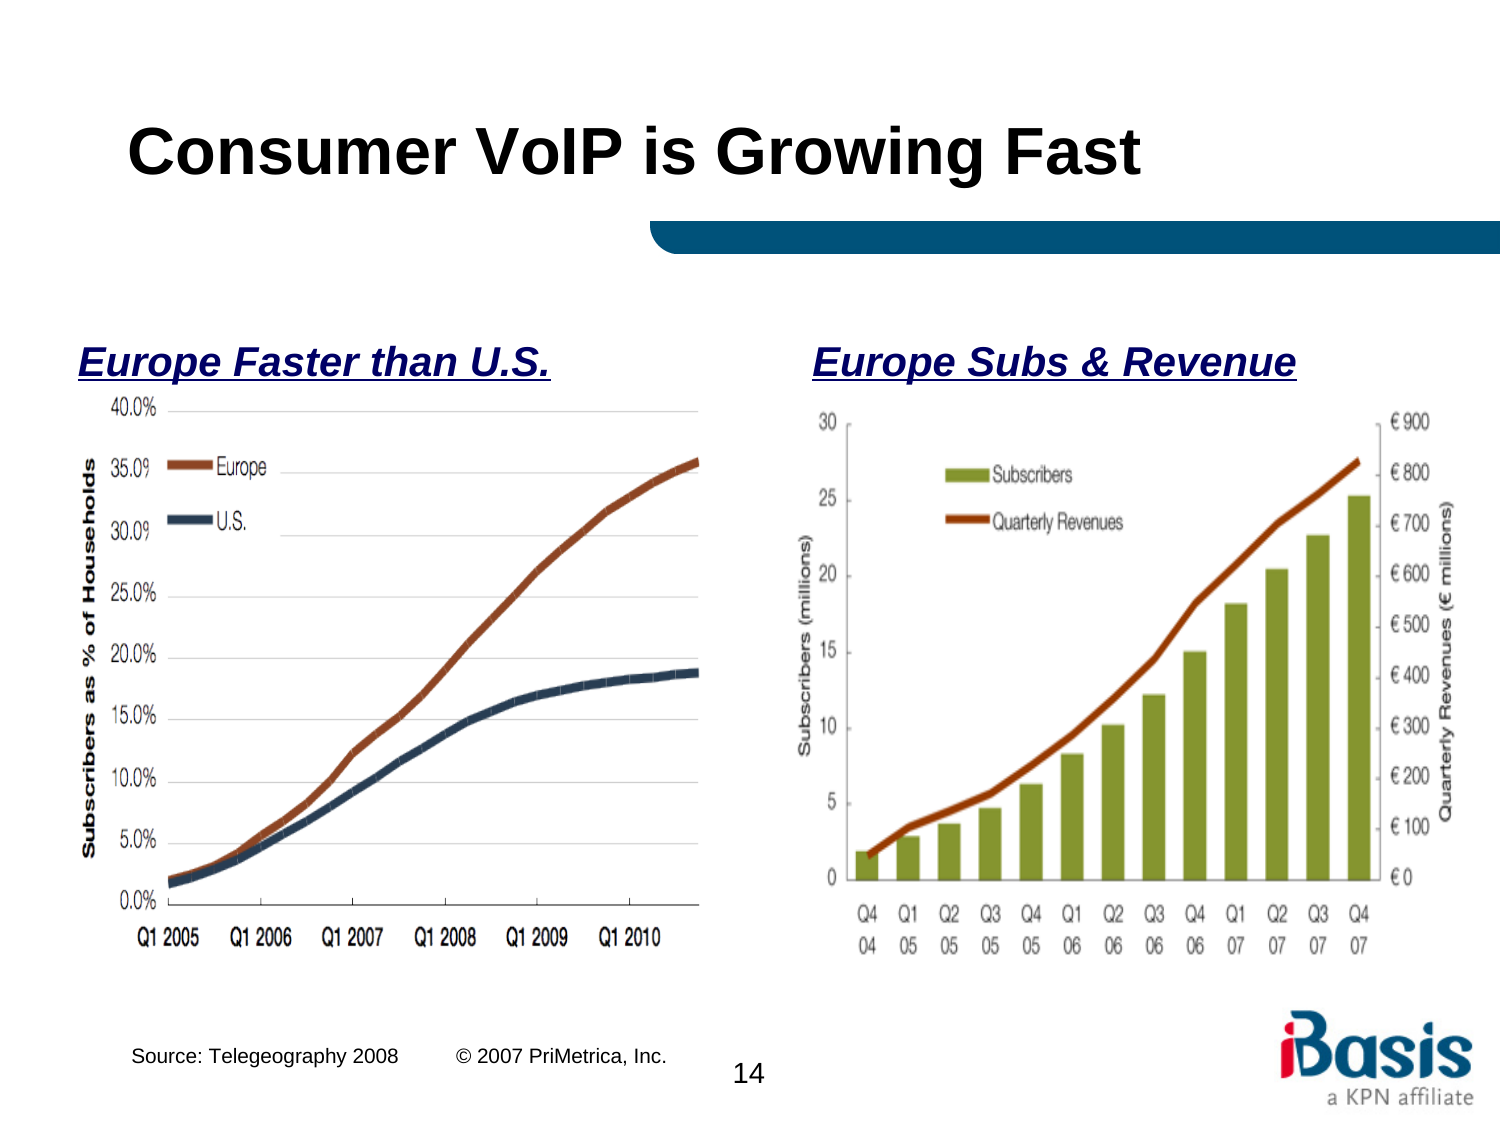

# Consumer VoIP is Growing Fast
Europe Faster than U.S.
Europe Subs & Revenue
Source: Telegeography 2008 © 2007 PriMetrica, Inc.